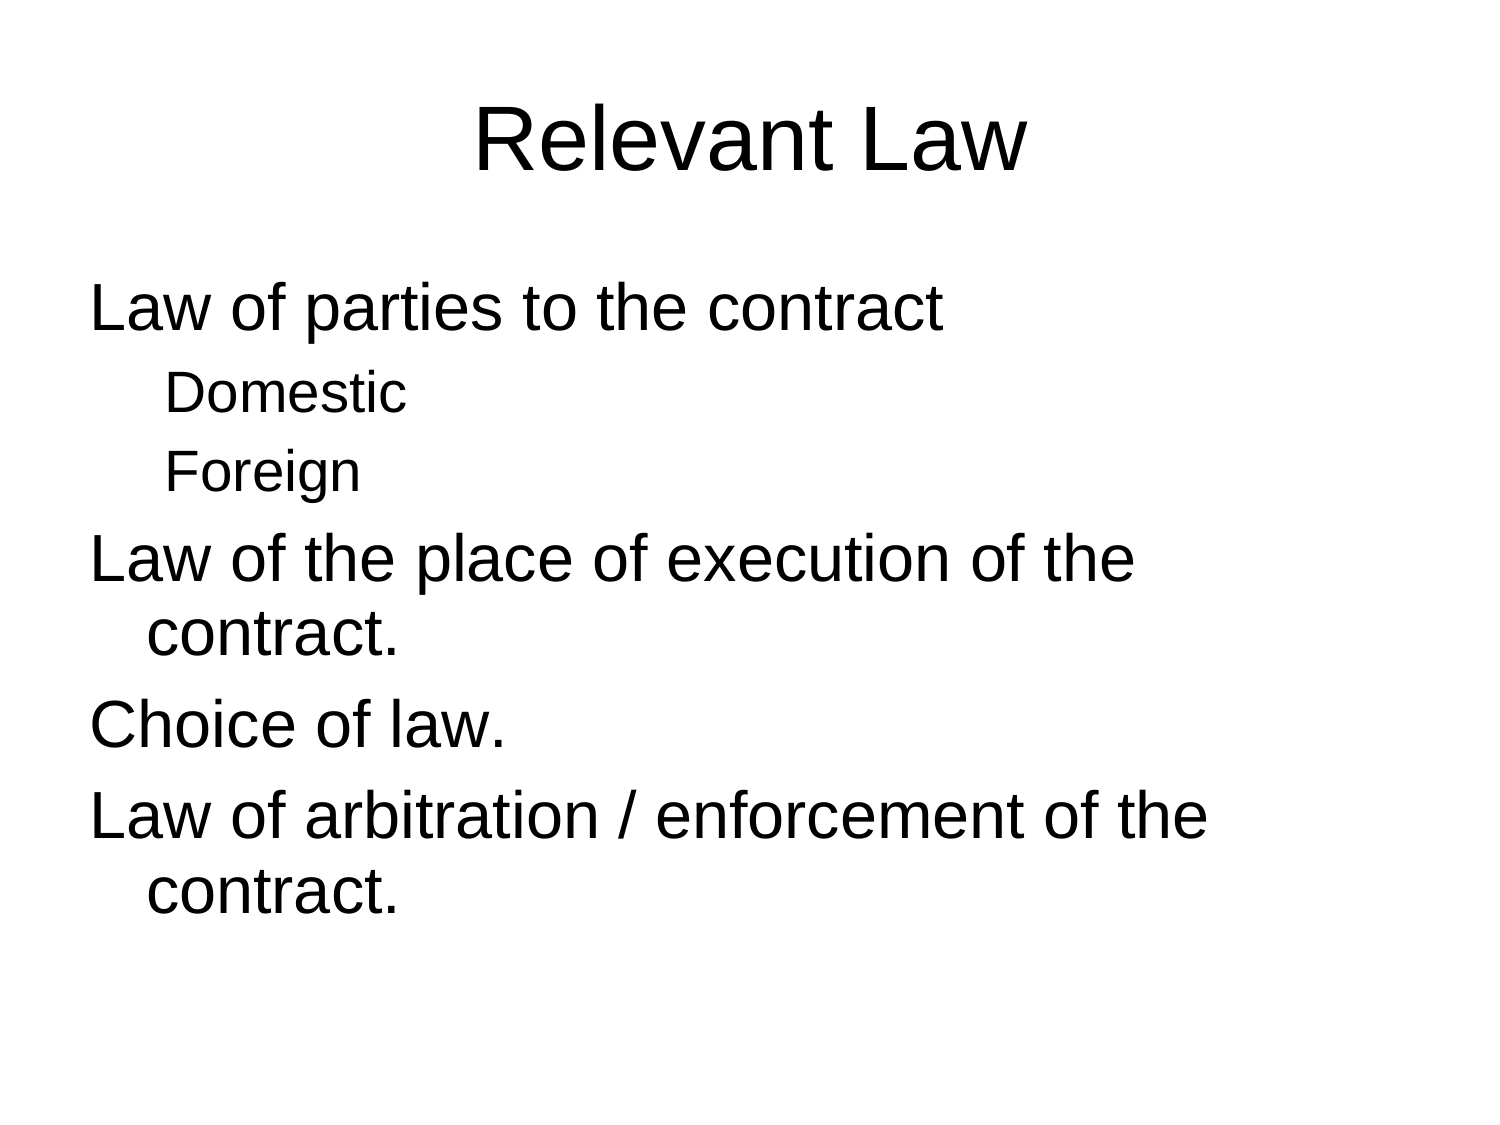

# Relevant Law
Law of parties to the contract
Domestic
Foreign
Law of the place of execution of the contract.
Choice of law.
Law of arbitration / enforcement of the contract.